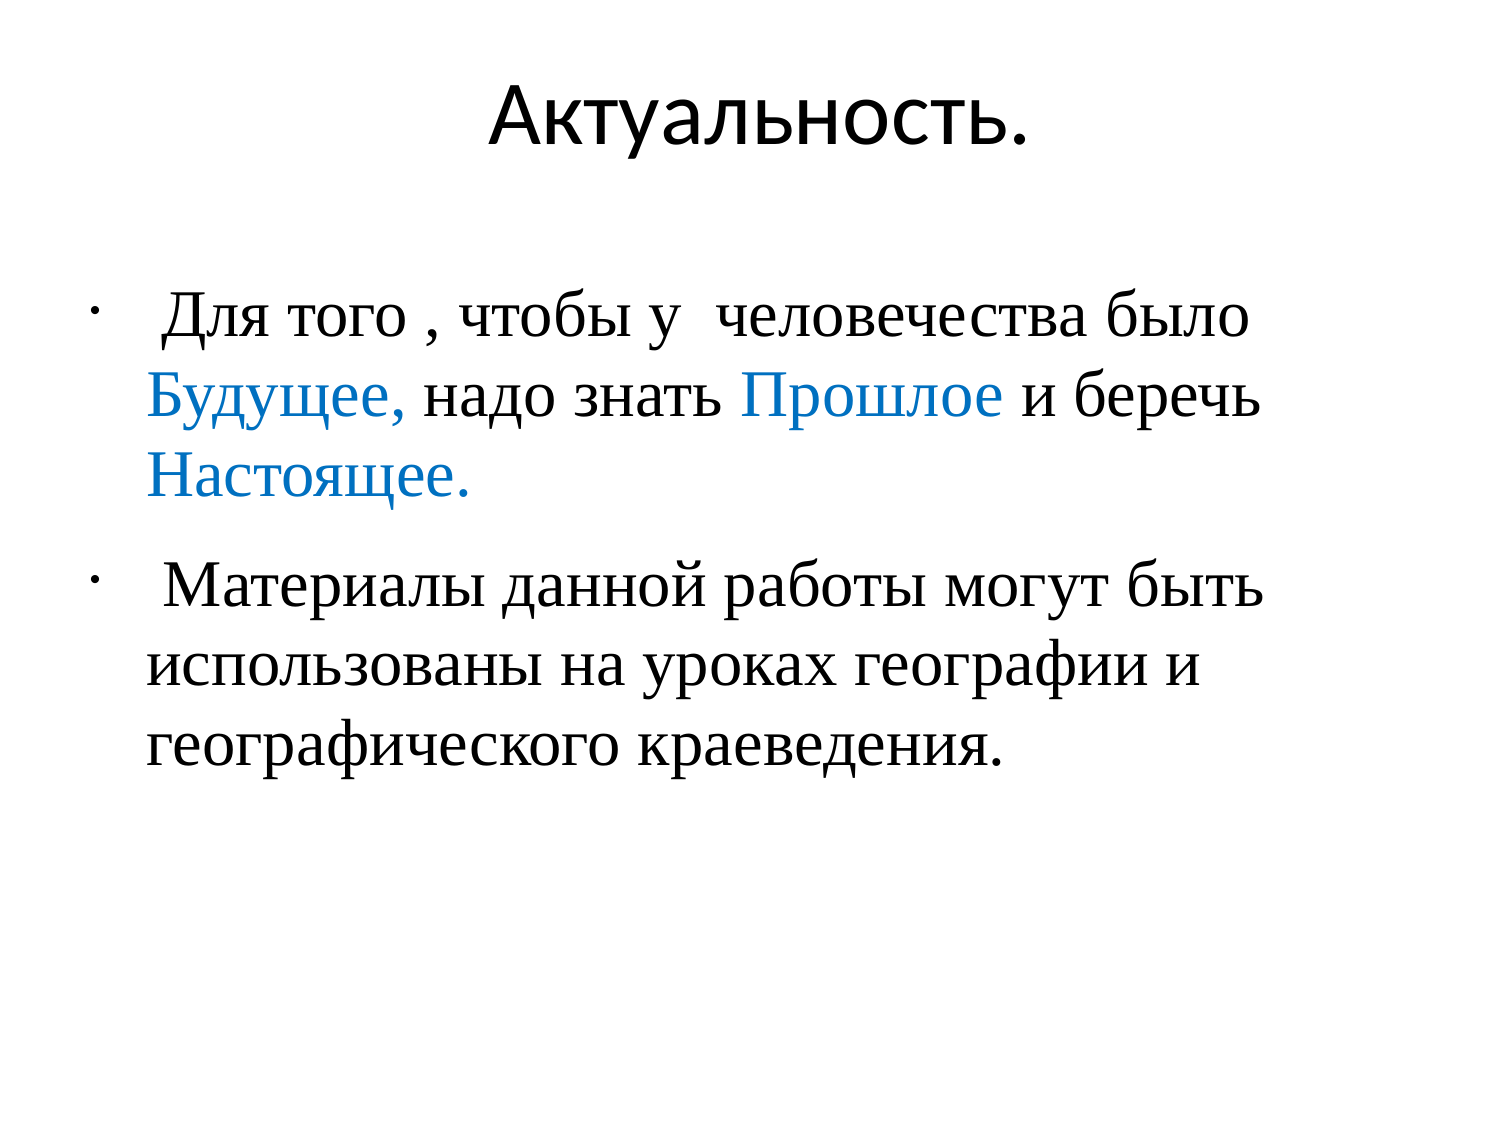

# Актуальность.
 Для того , чтобы у человечества было Будущее, надо знать Прошлое и беречь Настоящее.
 Материалы данной работы могут быть использованы на уроках географии и географического краеведения.